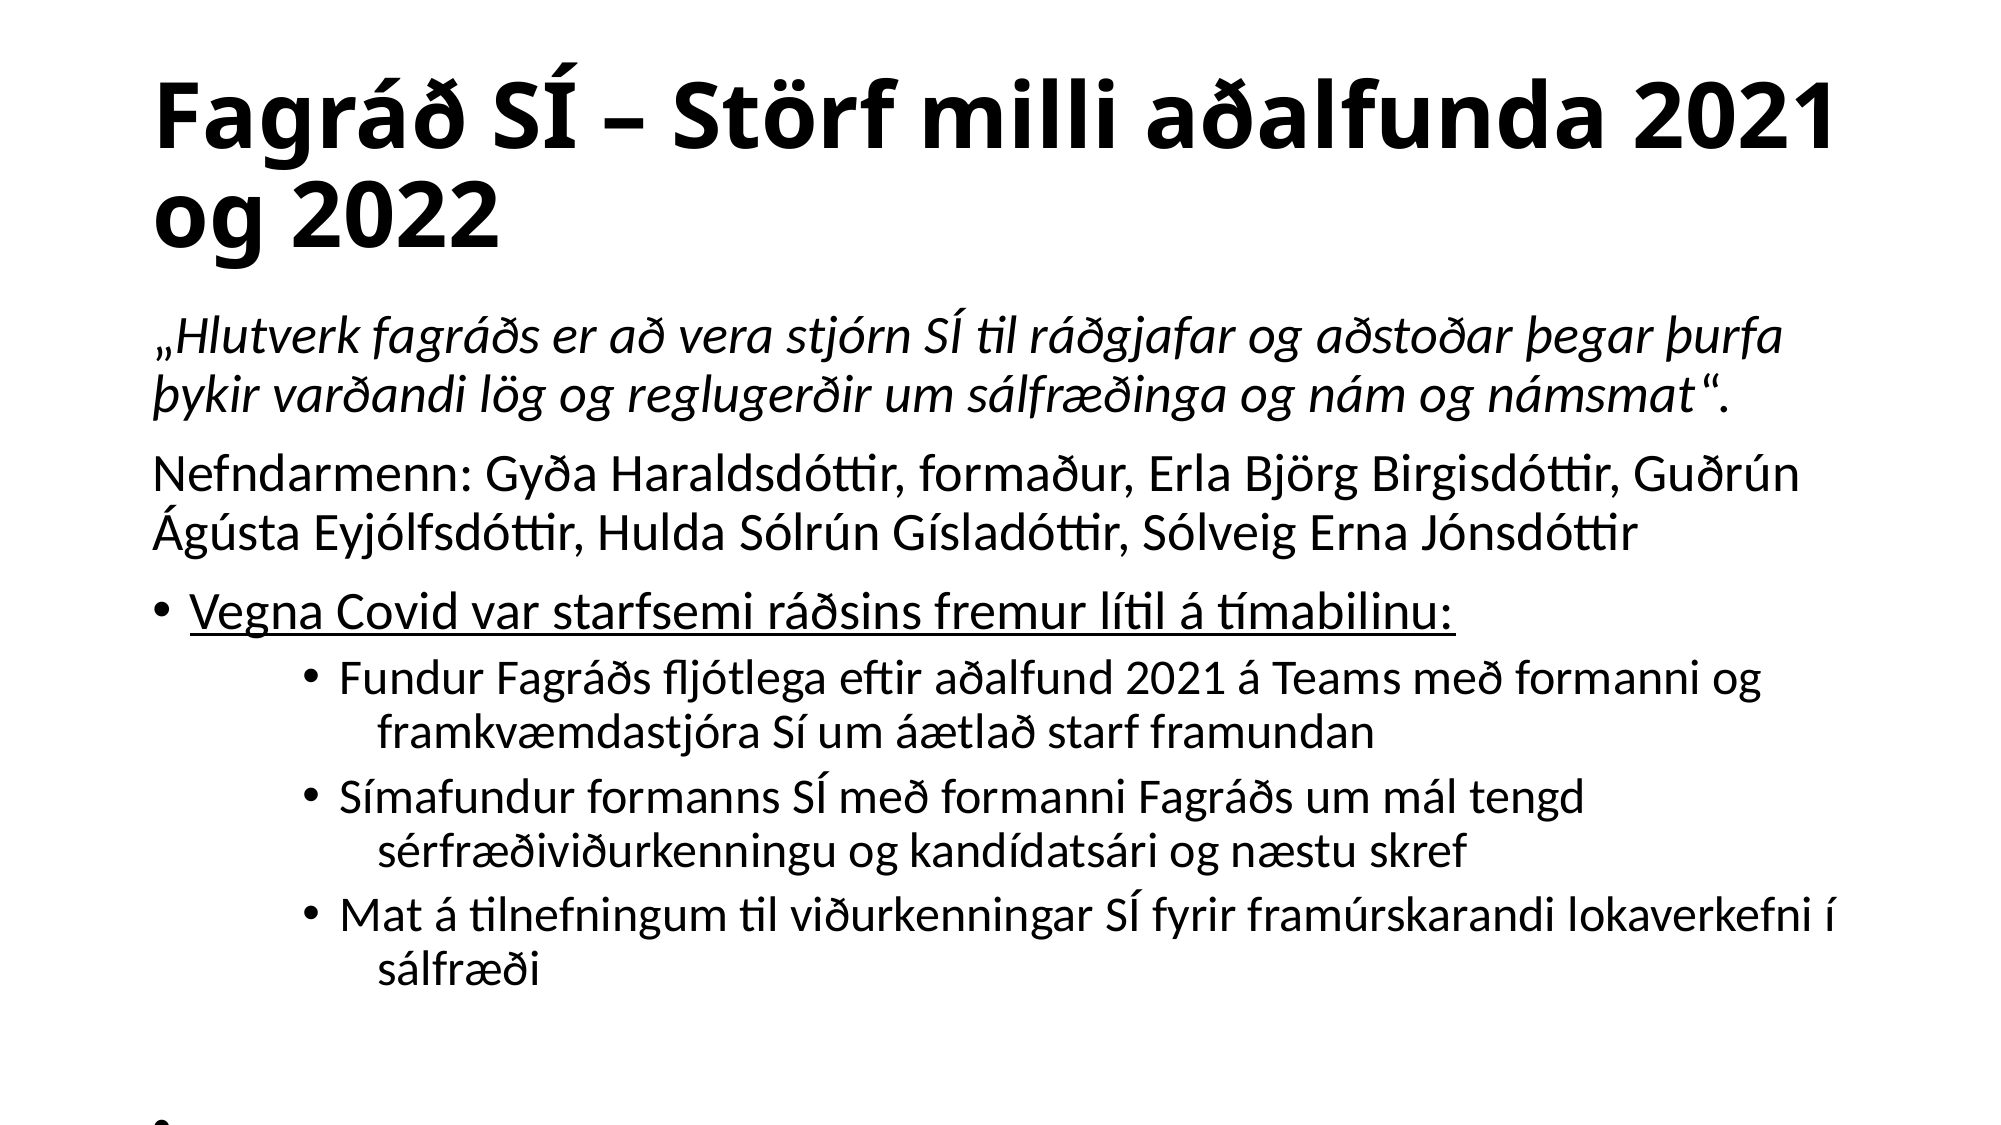

# Fagráð SÍ – Störf milli aðalfunda 2021 og 2022
„Hlutverk fagráðs er að vera stjórn SÍ til ráðgjafar og aðstoðar þegar þurfa þykir varðandi lög og reglugerðir um sálfræðinga og nám og námsmat“.
Nefndarmenn: Gyða Haraldsdóttir, formaður, Erla Björg Birgisdóttir, Guðrún Ágústa Eyjólfsdóttir, Hulda Sólrún Gísladóttir, Sólveig Erna Jónsdóttir
Vegna Covid var starfsemi ráðsins fremur lítil á tímabilinu:
Fundur Fagráðs fljótlega eftir aðalfund 2021 á Teams með formanni og framkvæmdastjóra Sí um áætlað starf framundan
Símafundur formanns SÍ með formanni Fagráðs um mál tengd sérfræðiviðurkenningu og kandídatsári og næstu skref
Mat á tilnefningum til viðurkenningar SÍ fyrir framúrskarandi lokaverkefni í sálfræði